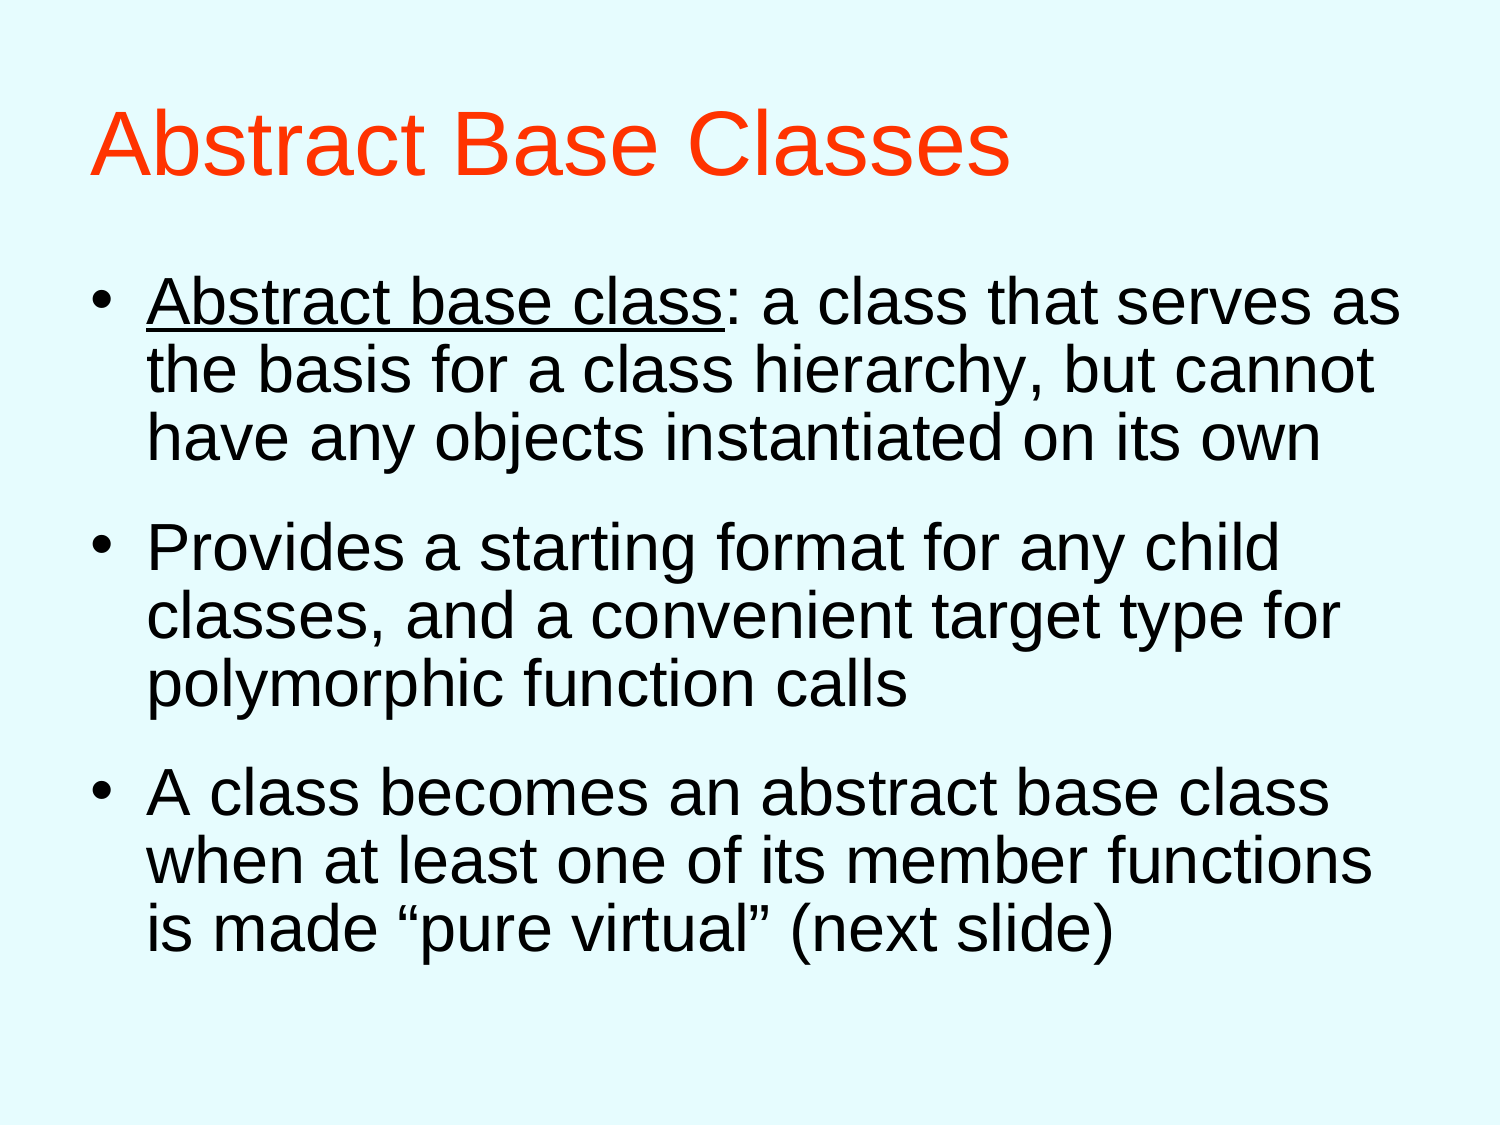

# Abstract Base Classes
Abstract base class: a class that serves as the basis for a class hierarchy, but cannot have any objects instantiated on its own
Provides a starting format for any child classes, and a convenient target type for polymorphic function calls
A class becomes an abstract base class when at least one of its member functions is made “pure virtual” (next slide)